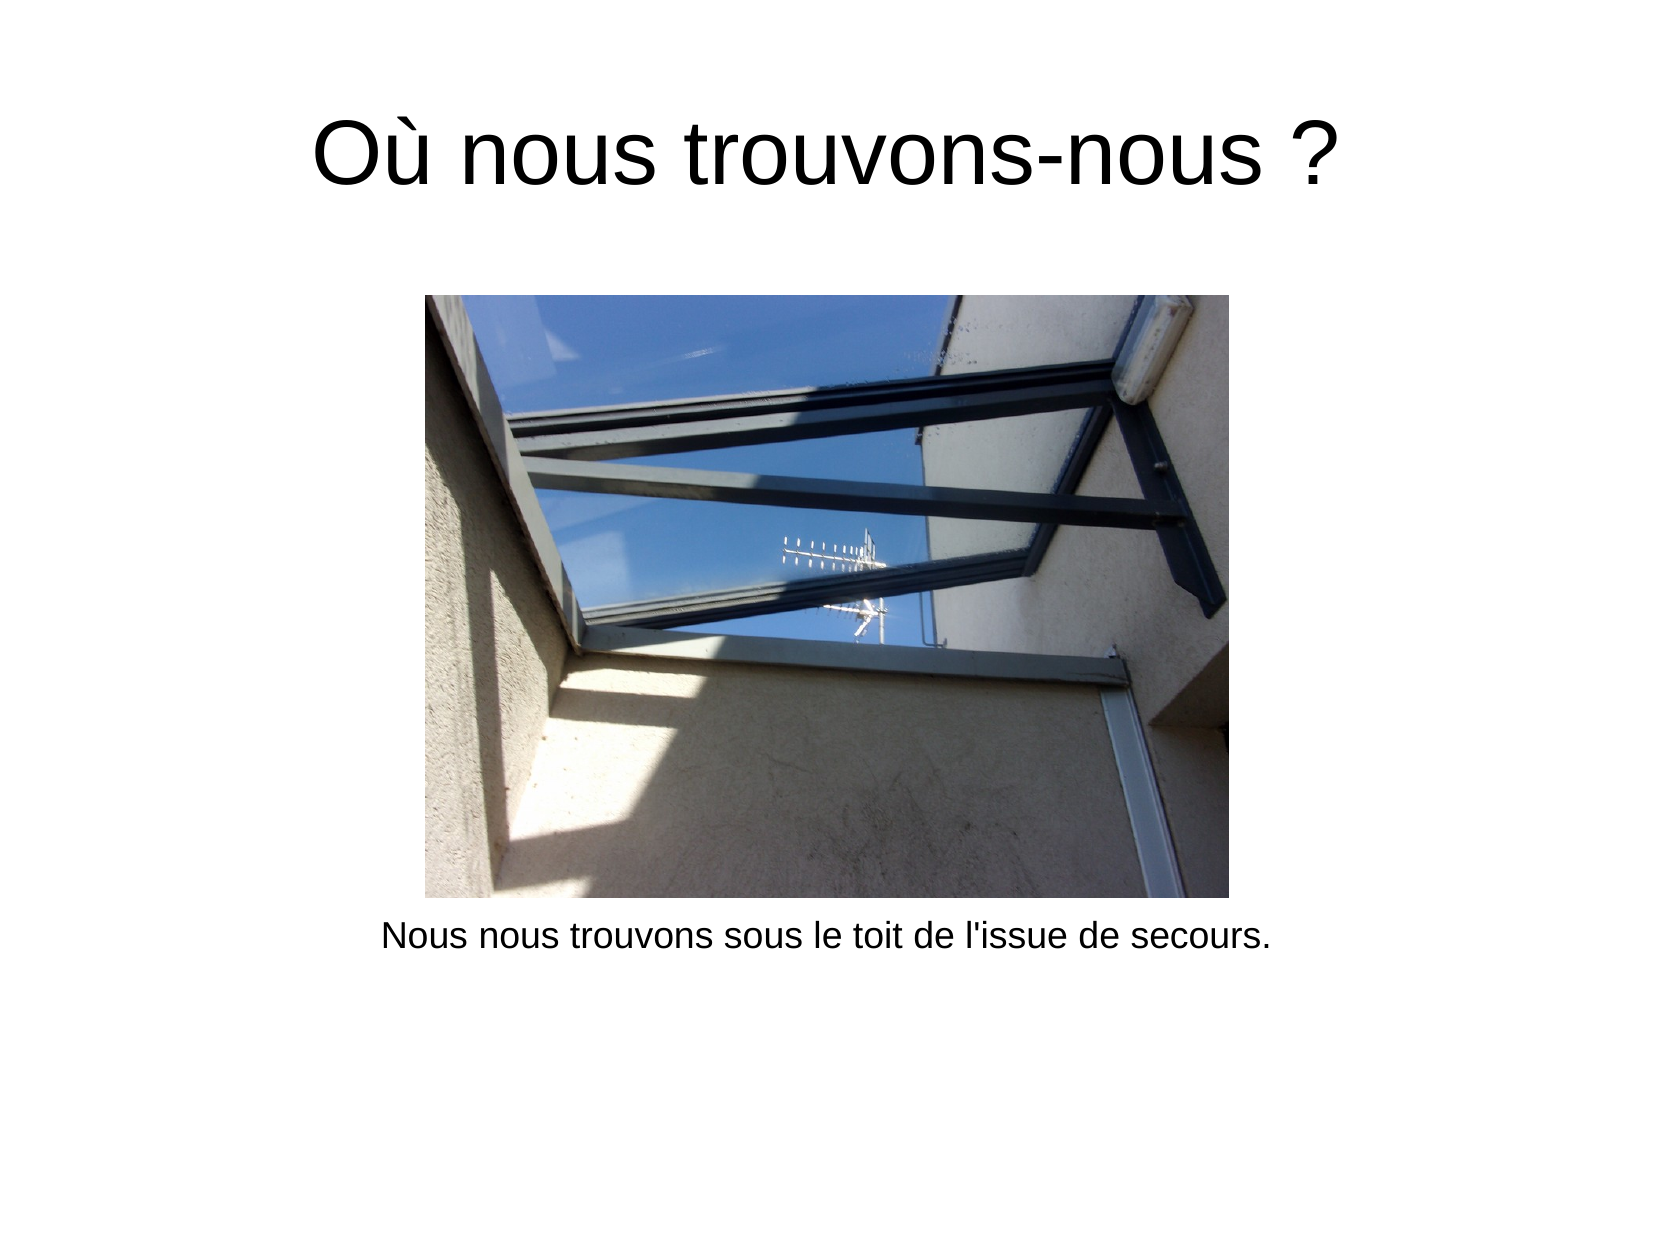

# Où nous trouvons-nous ?
Nous nous trouvons sous le toit de l'issue de secours.